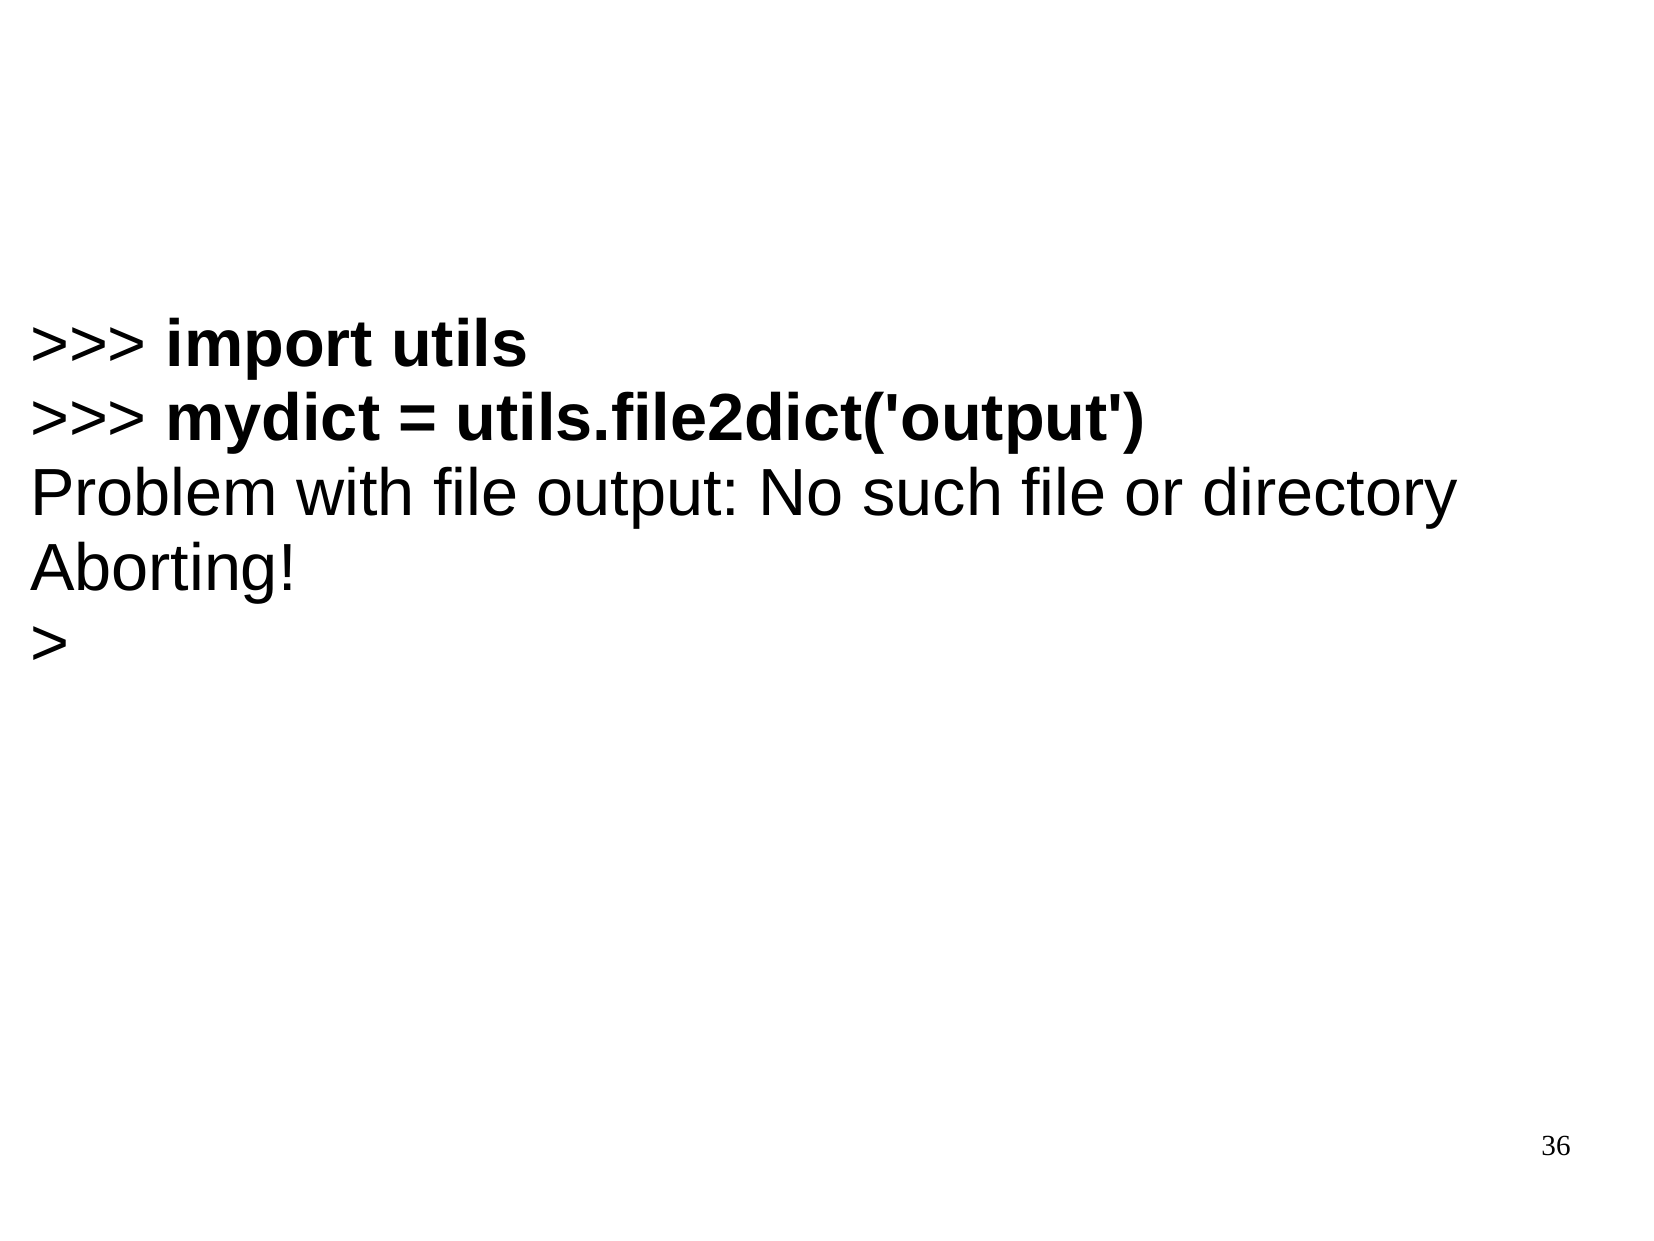

>>> import utils
>>> mydict = utils.file2dict('output')
Problem with file output: No such file or directory
Aborting!
>
36